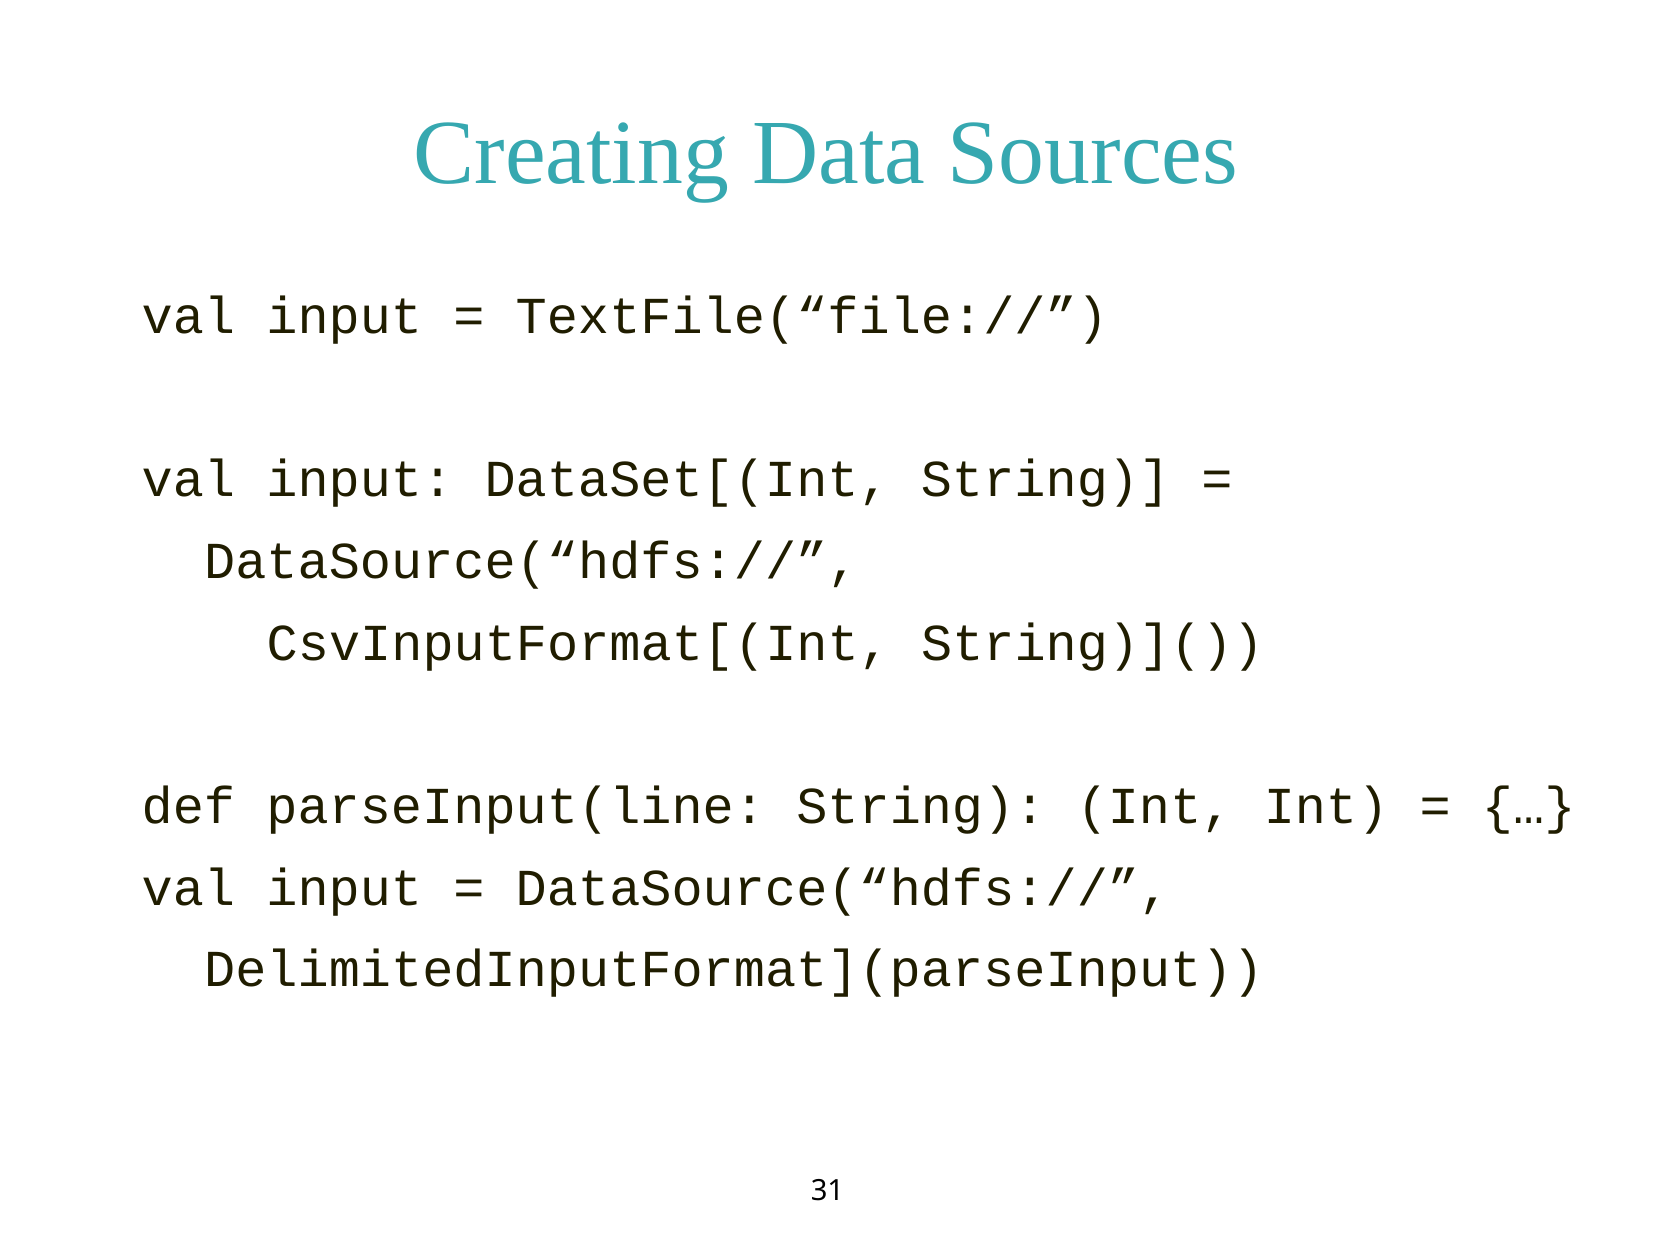

# Creating Data Sources
val input = TextFile(“file://”)
val input: DataSet[(Int, String)] =
 DataSource(“hdfs://”,
 CsvInputFormat[(Int, String)]())
def parseInput(line: String): (Int, Int) = {…}
val input = DataSource(“hdfs://”,
 DelimitedInputFormat](parseInput))
31